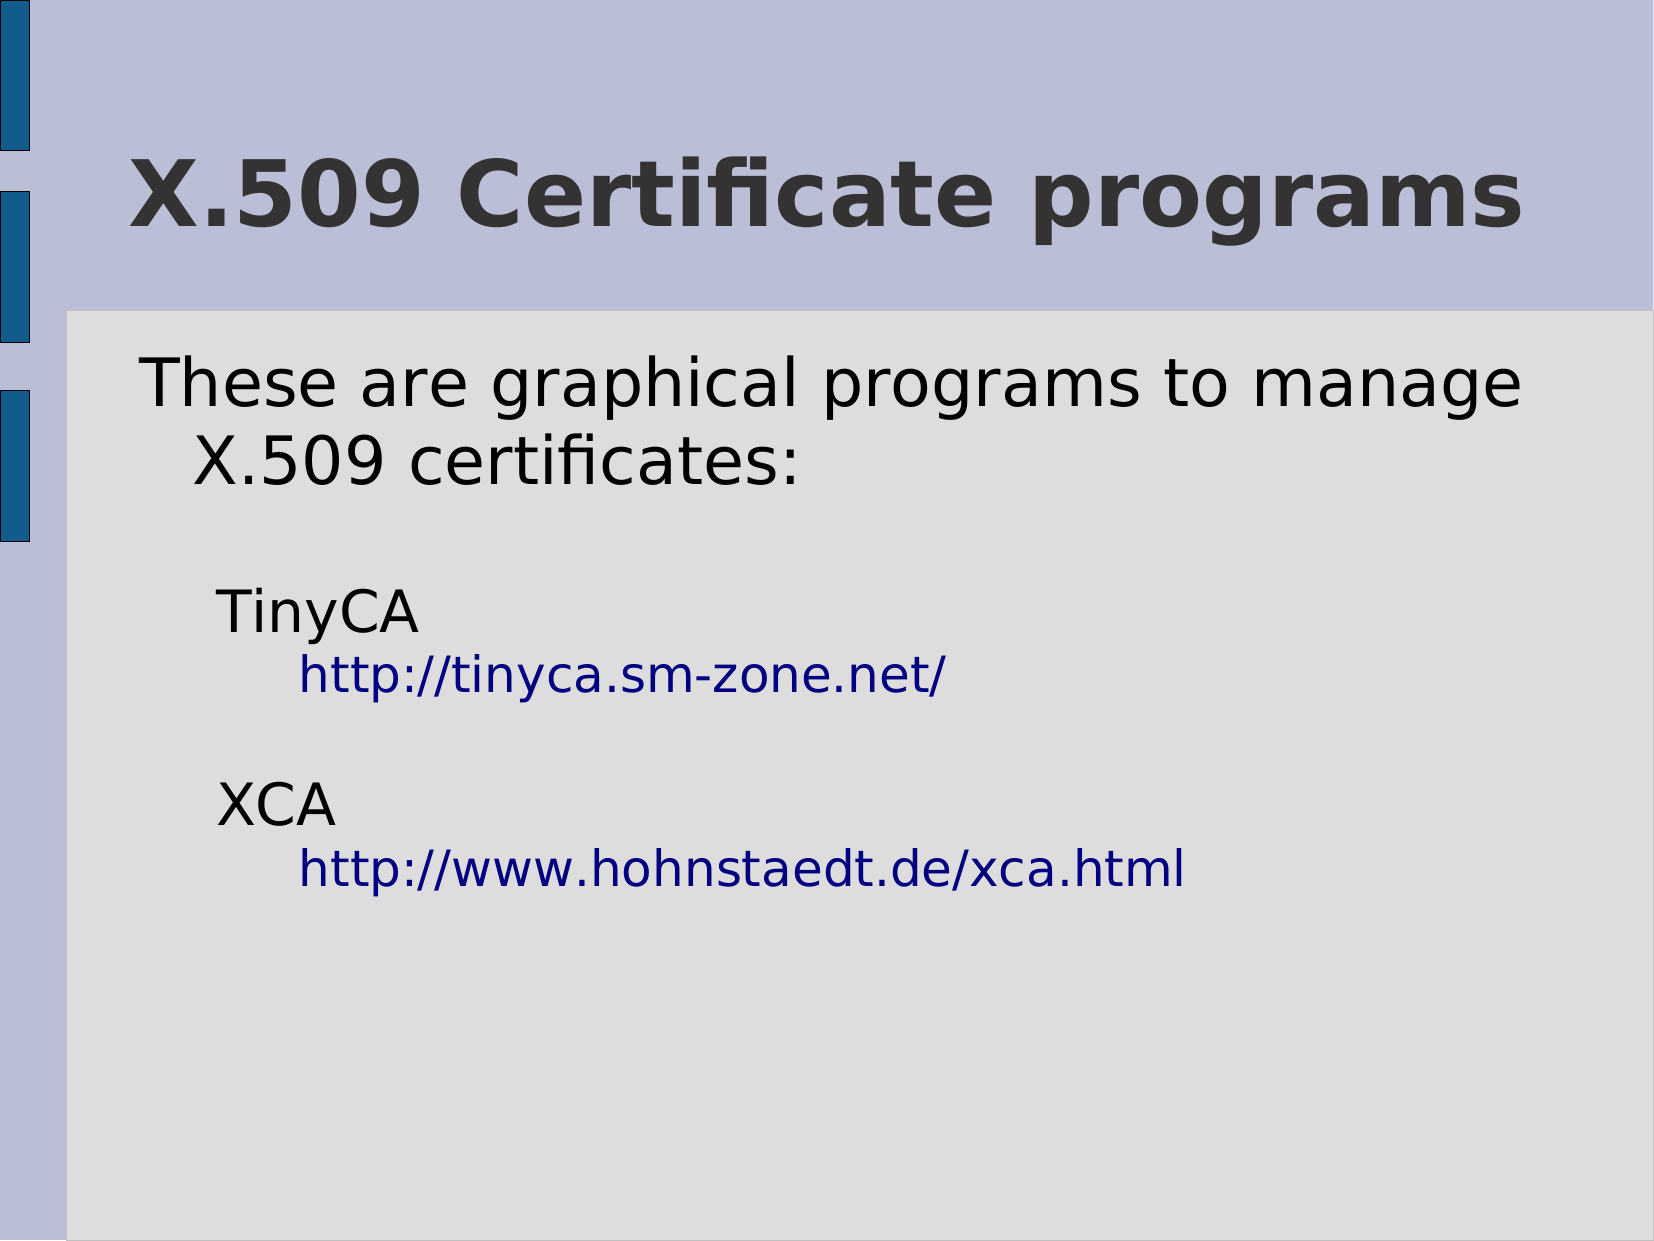

# X.509 Certificate programs
These are graphical programs to manage X.509 certificates:
TinyCA
http://tinyca.sm-zone.net/
XCA
http://www.hohnstaedt.de/xca.html